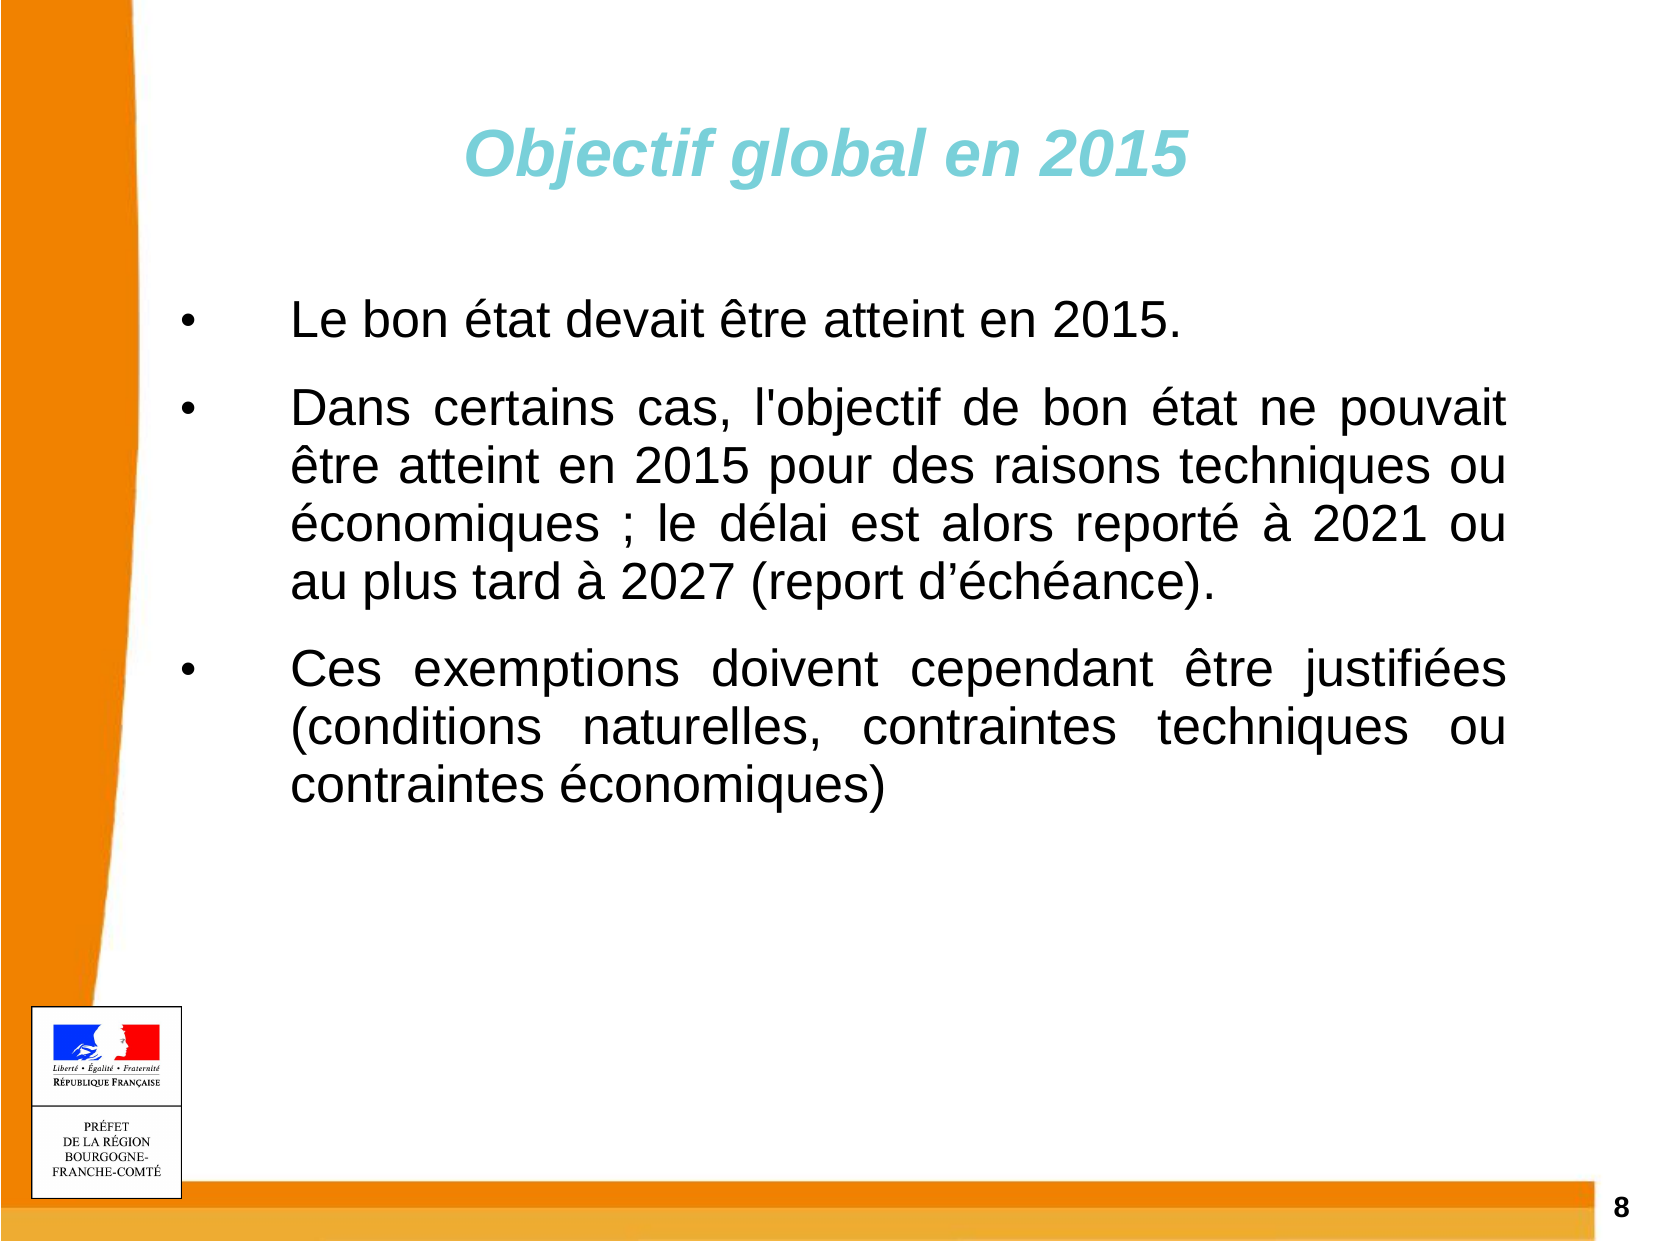

# Objectif global en 2015
•	Le bon état devait être atteint en 2015.
•	Dans certains cas, l'objectif de bon état ne pouvait être atteint en 2015 pour des raisons techniques ou économiques ; le délai est alors reporté à 2021 ou au plus tard à 2027 (report d’échéance).
•	Ces exemptions doivent cependant être justifiées (conditions naturelles, contraintes techniques ou contraintes économiques)
8